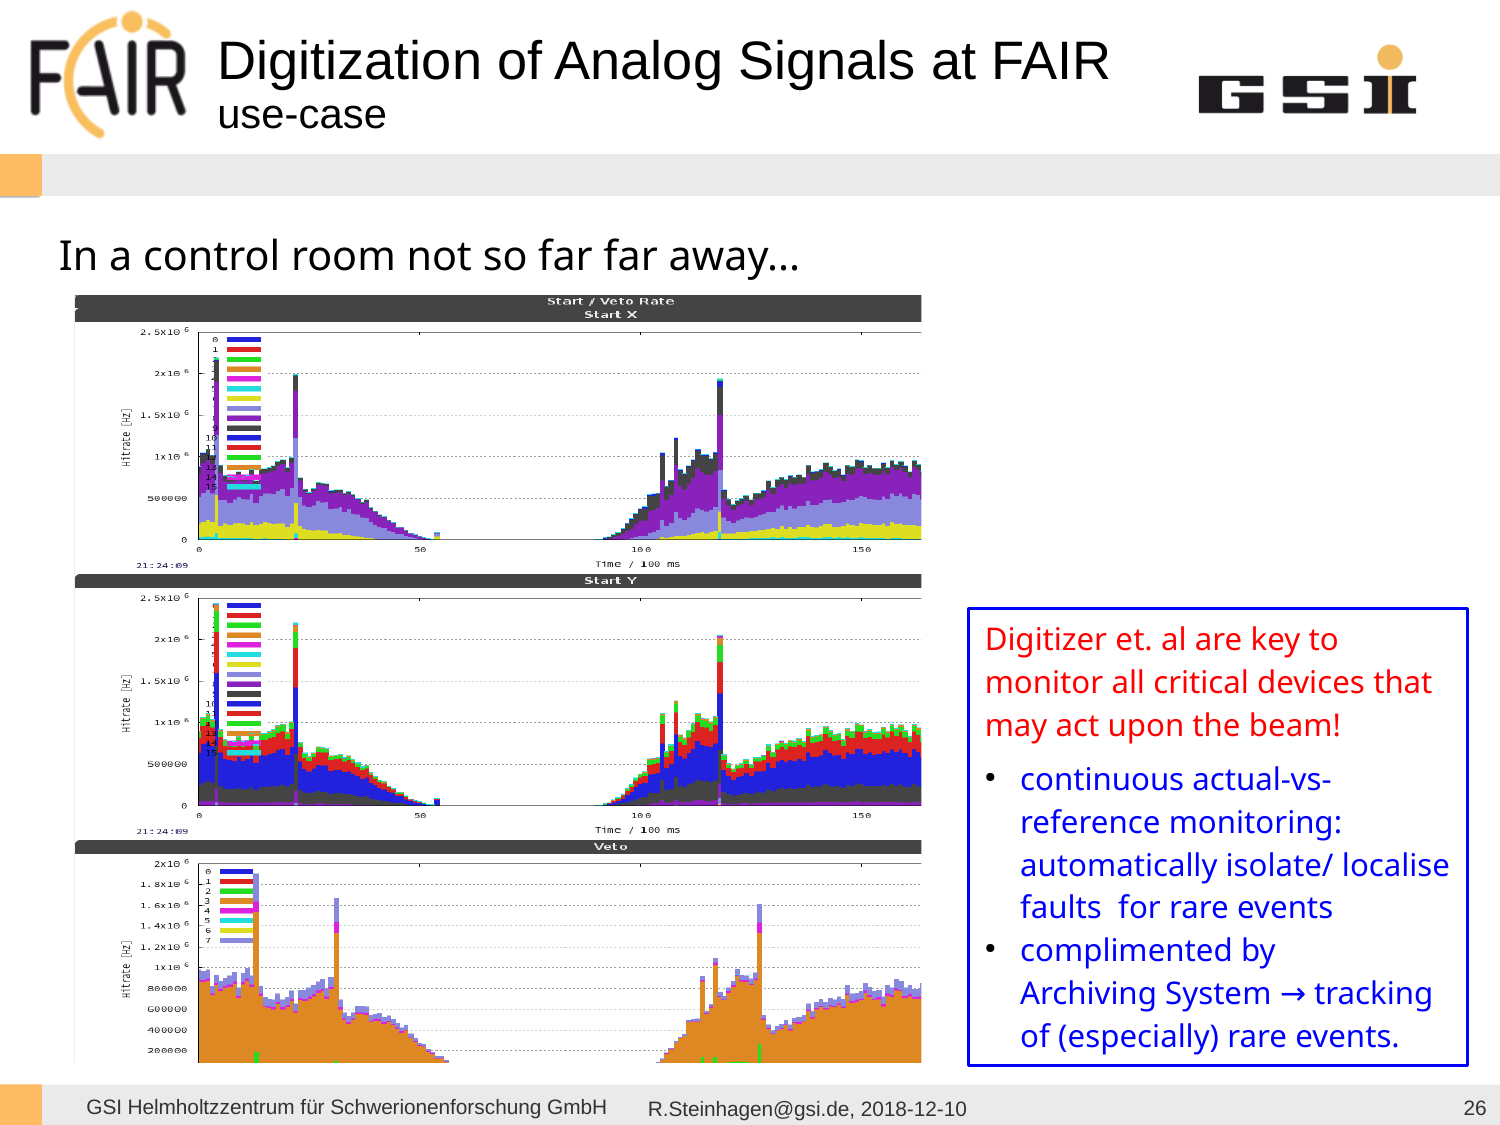

# Digitization of Analog Signals at FAIR use-case
In a control room not so far far away...
Digitizer et. al are key to monitor all critical devices that may act upon the beam!
continuous actual-vs-reference monitoring: automatically isolate/ localise faults for rare events
complimented by Archiving System → tracking of (especially) rare events.